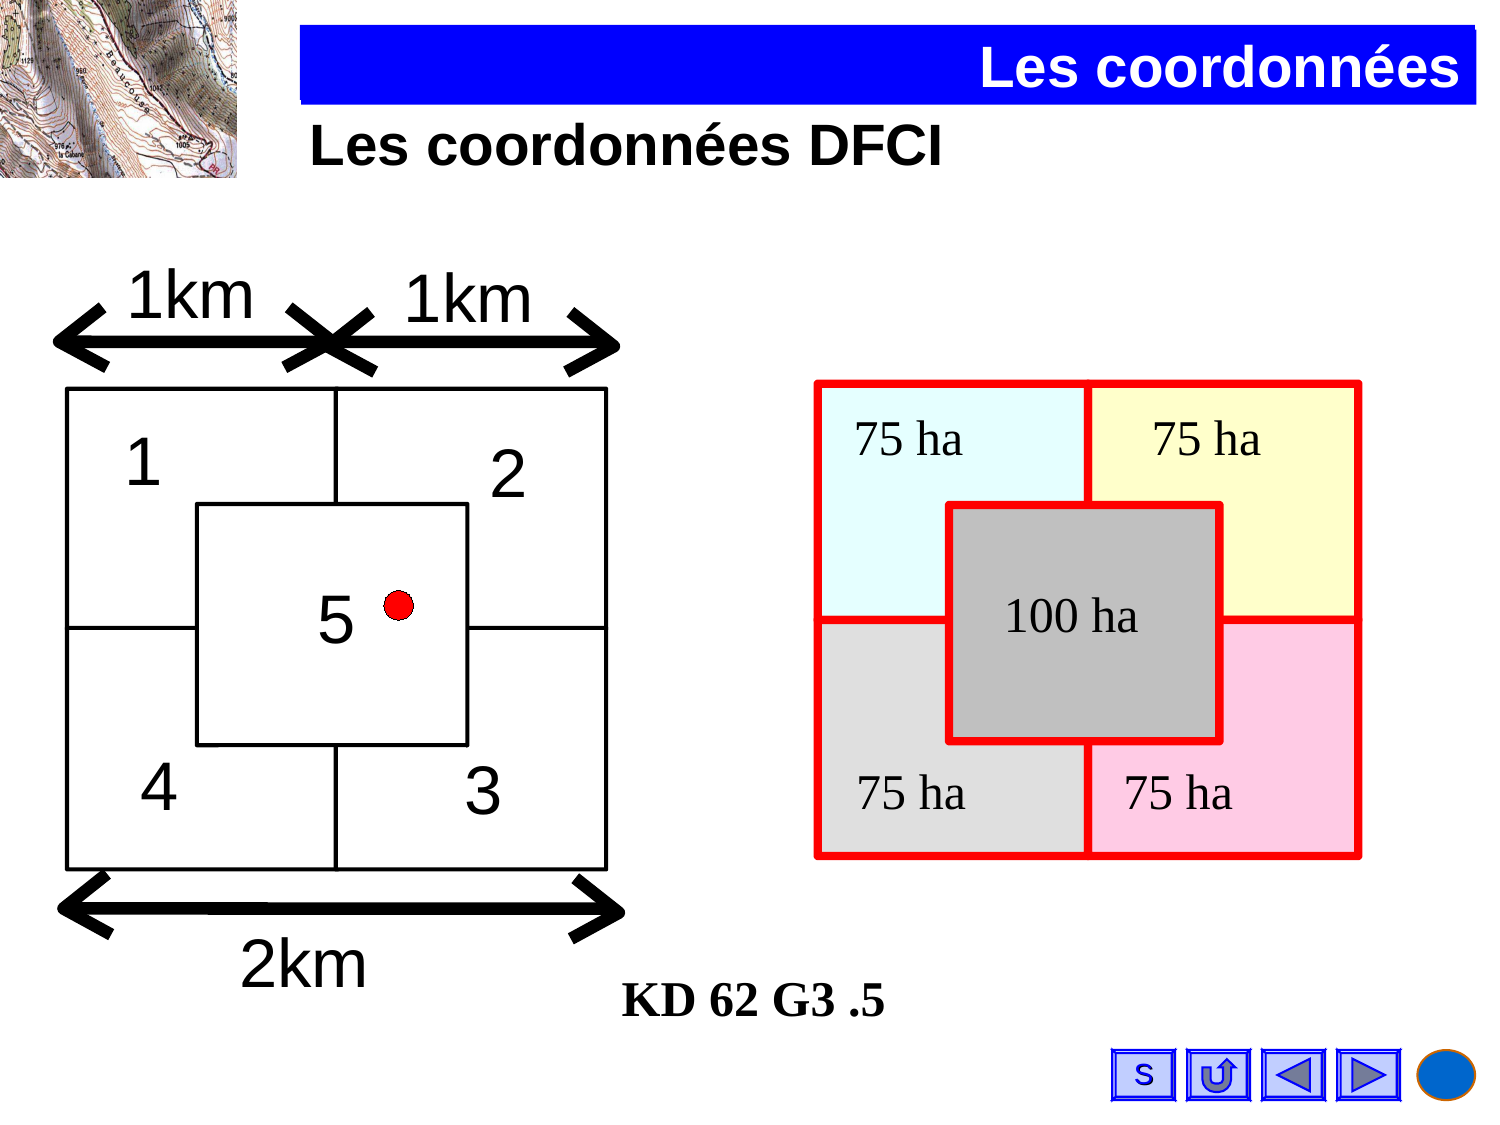

Les coordonnées
Les coordonnées DFCI
1km
1km
1
2
5
4
3
75 ha
75 ha
100 ha
75 ha
75 ha
2km
KD 62 G3 .5